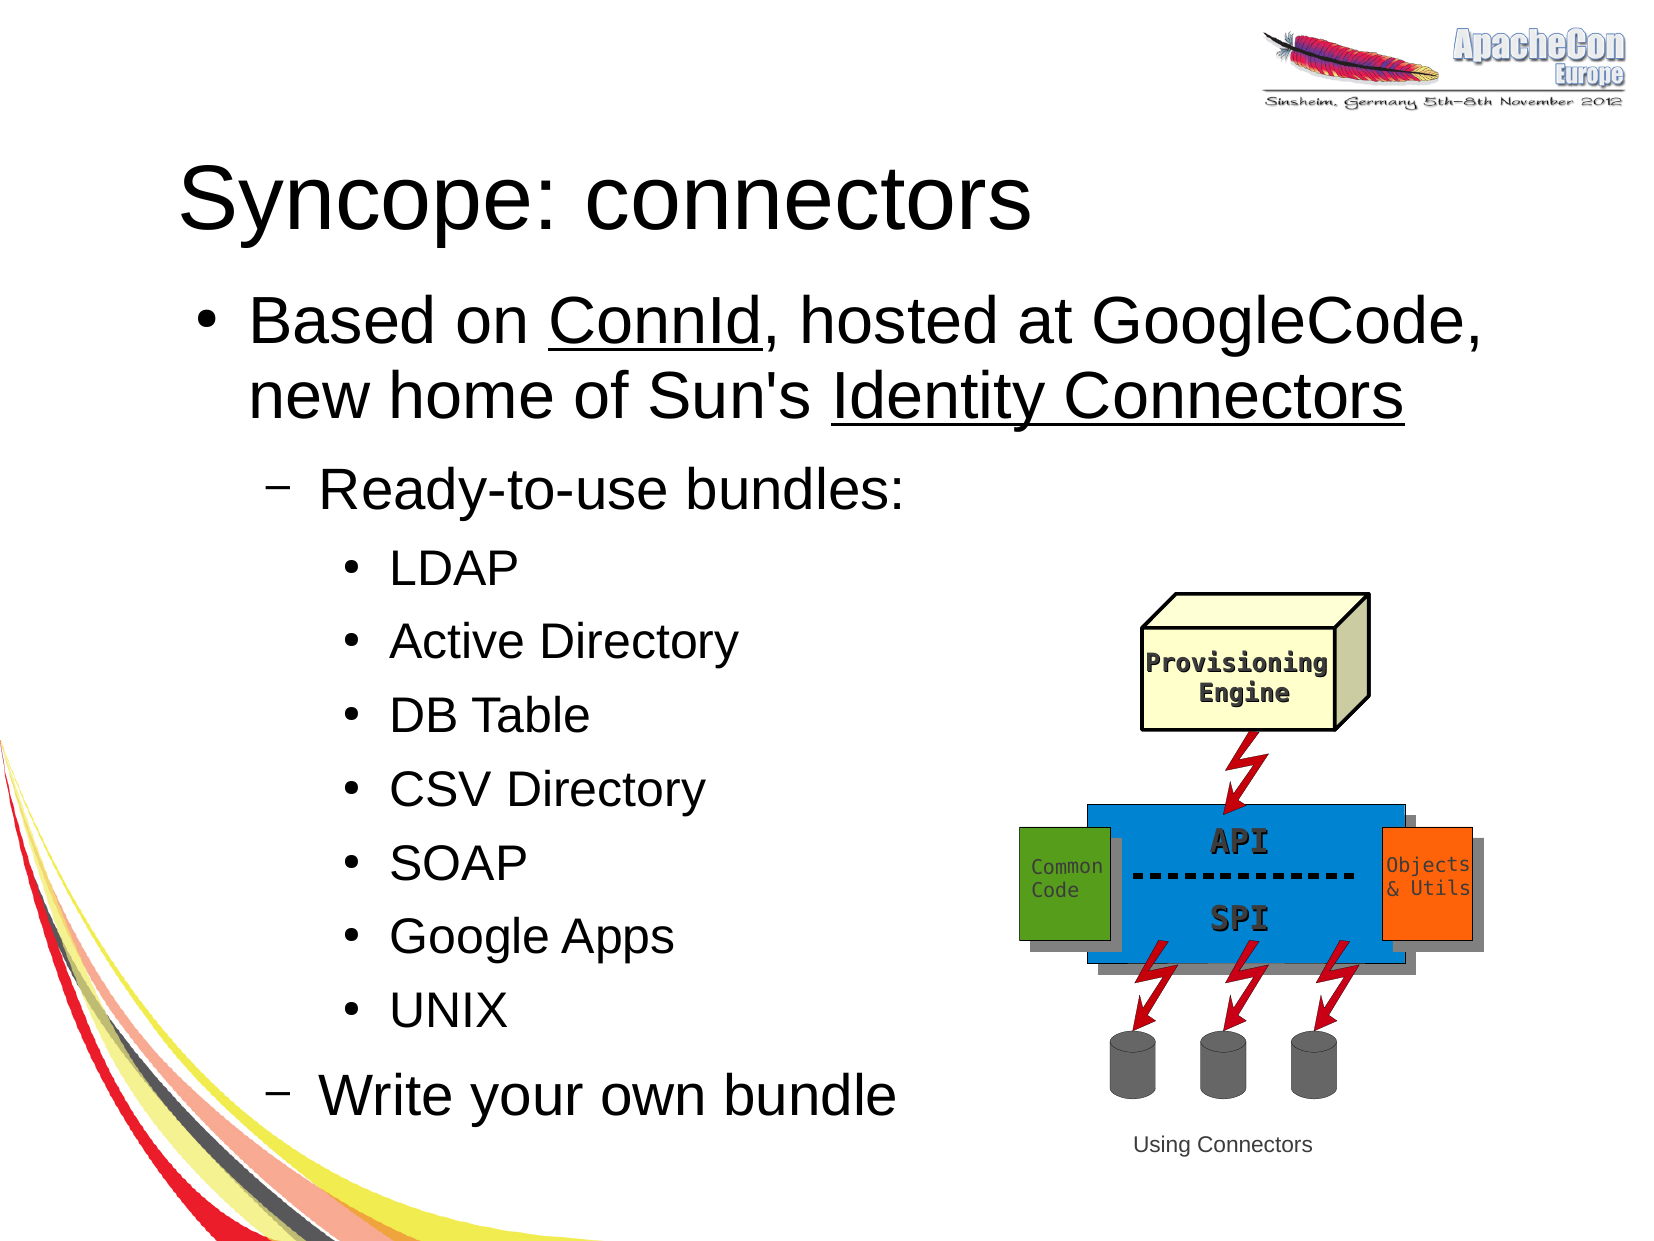

# Syncope: connectors
Based on ConnId, hosted at GoogleCode, new home of Sun's Identity Connectors
Ready-to-use bundles:
LDAP
Active Directory
DB Table
CSV Directory
SOAP
Google Apps
UNIX
Write your own bundle